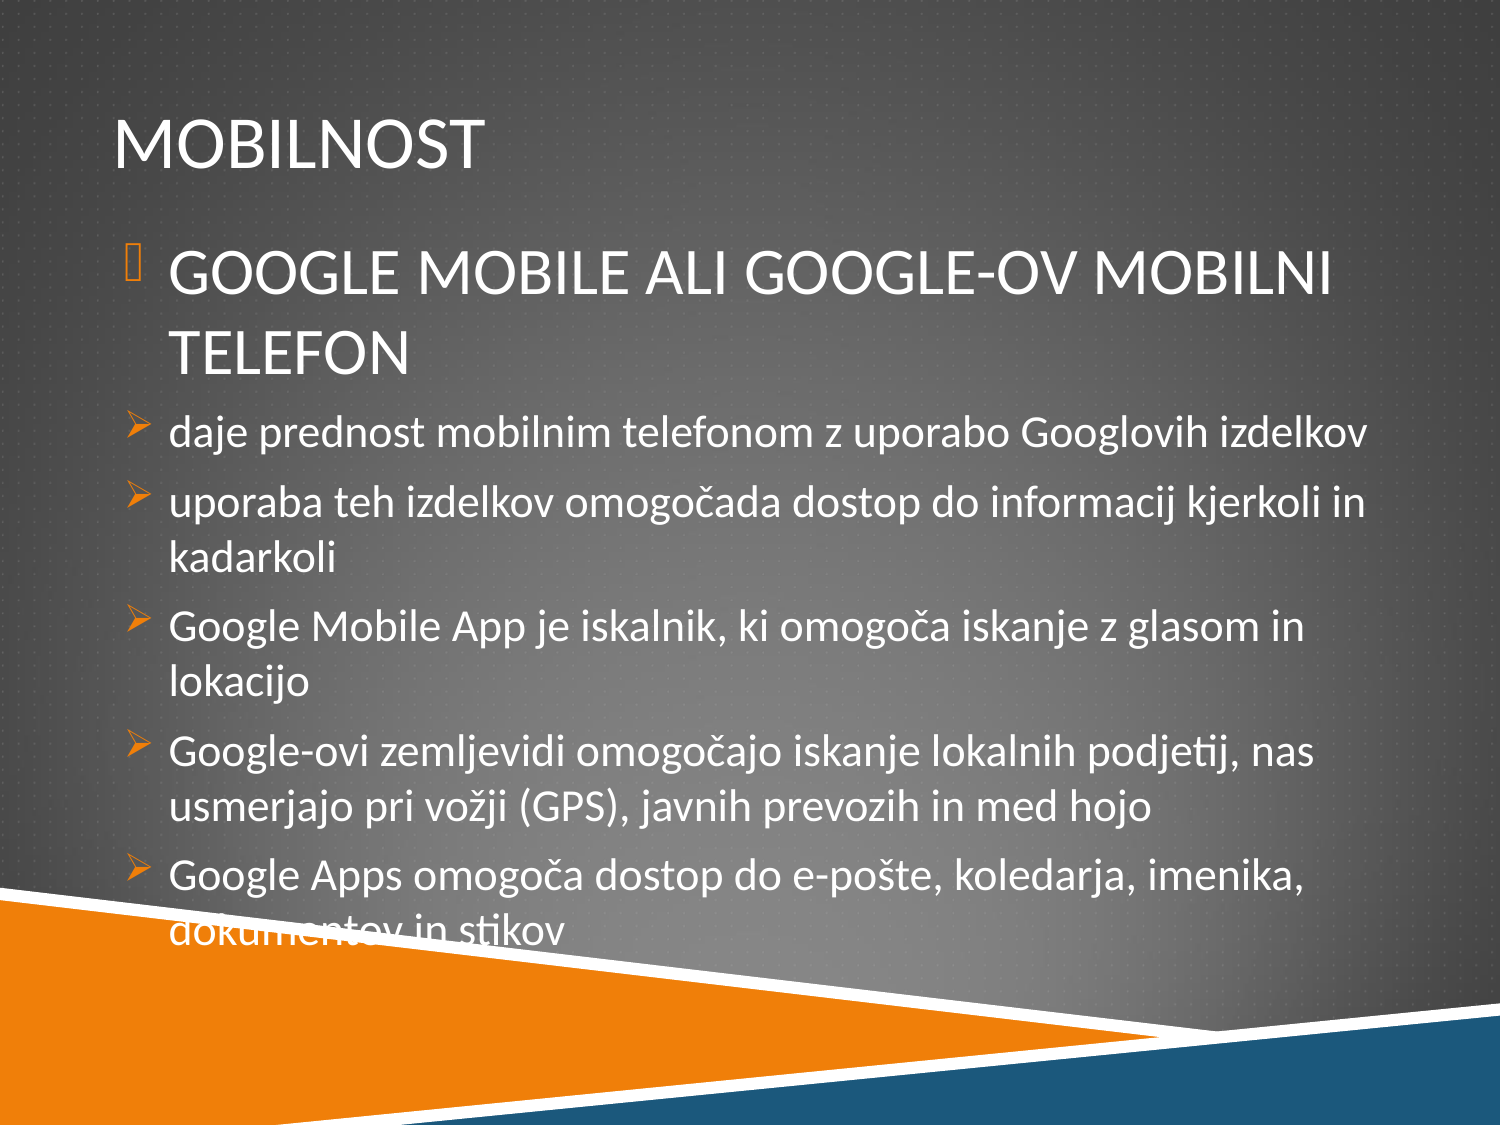

# MOBILNOST
GOOGLE MOBILE ALI GOOGLE-OV MOBILNI TELEFON
daje prednost mobilnim telefonom z uporabo Googlovih izdelkov
uporaba teh izdelkov omogočada dostop do informacij kjerkoli in kadarkoli
Google Mobile App je iskalnik, ki omogoča iskanje z glasom in lokacijo
Google-ovi zemljevidi omogočajo iskanje lokalnih podjetij, nas usmerjajo pri vožji (GPS), javnih prevozih in med hojo
Google Apps omogoča dostop do e-pošte, koledarja, imenika, dokumentov in stikov